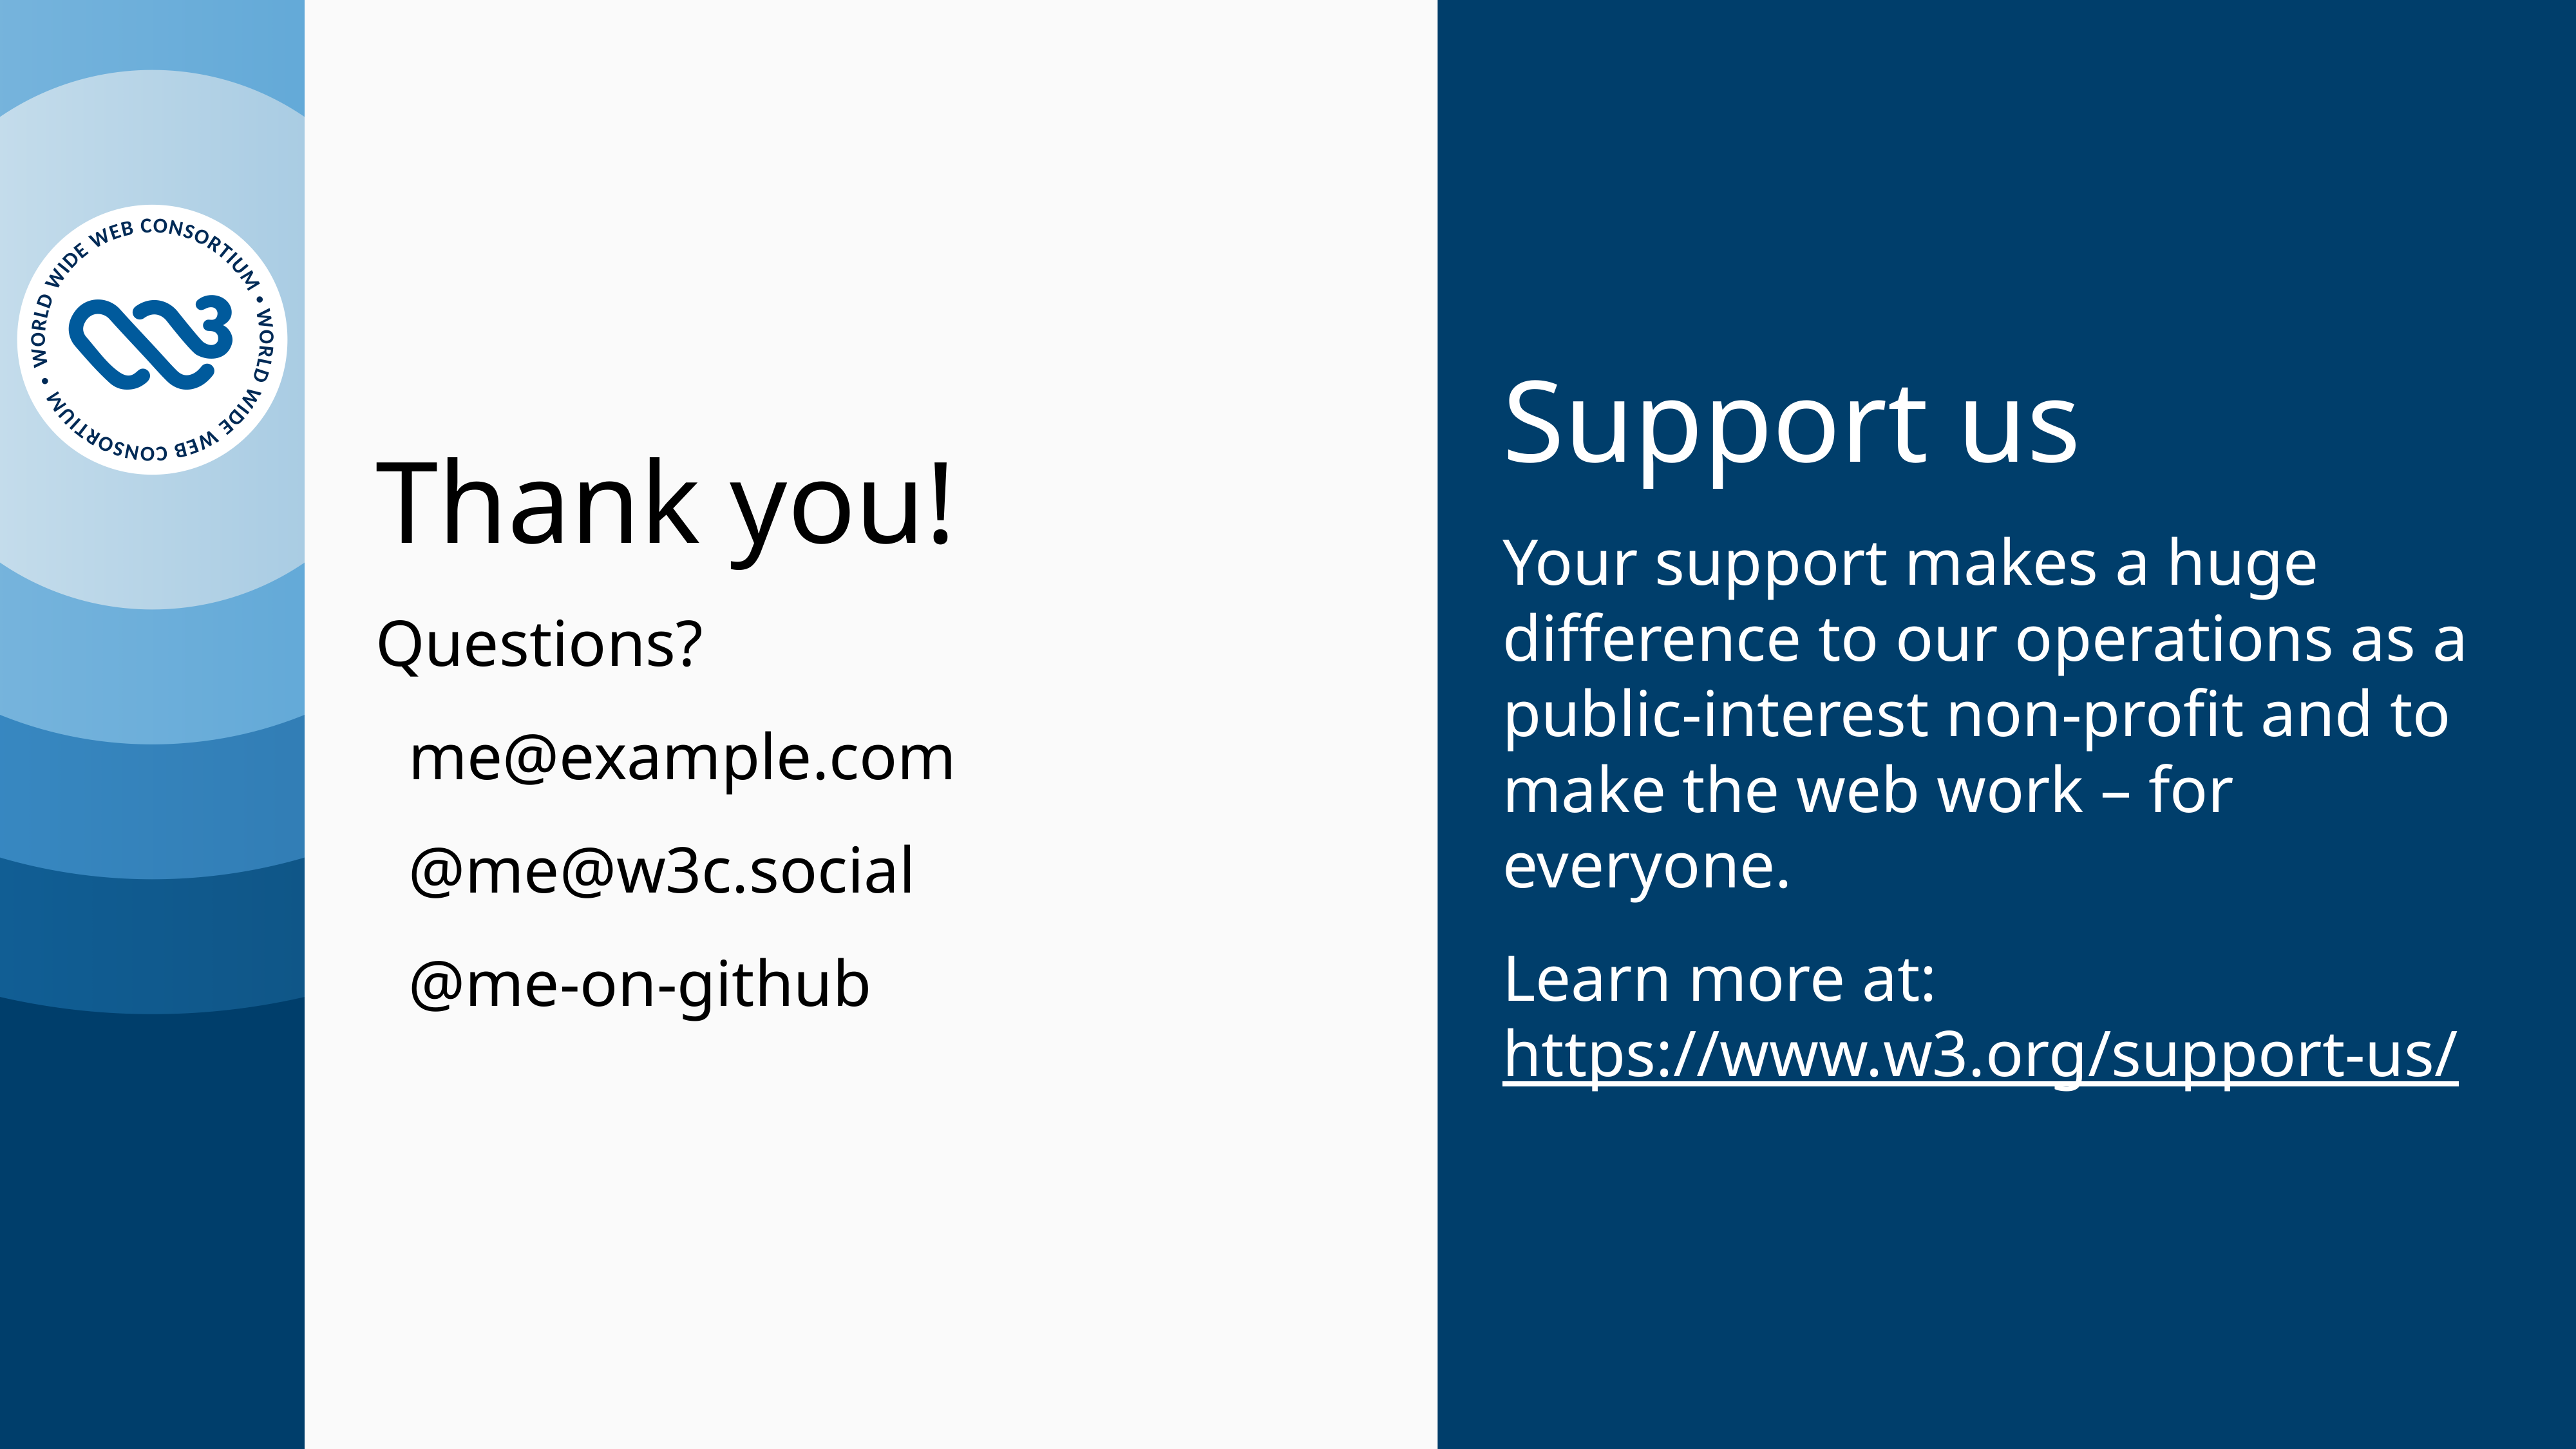

# Thank you!
Questions?
 me@example.com
 @me@w3c.social
 @me-on-github
Support us
Your support makes a huge difference to our operations as a public-interest non-profit and to make the web work – for everyone.
Learn more at: https://www.w3.org/support-us/